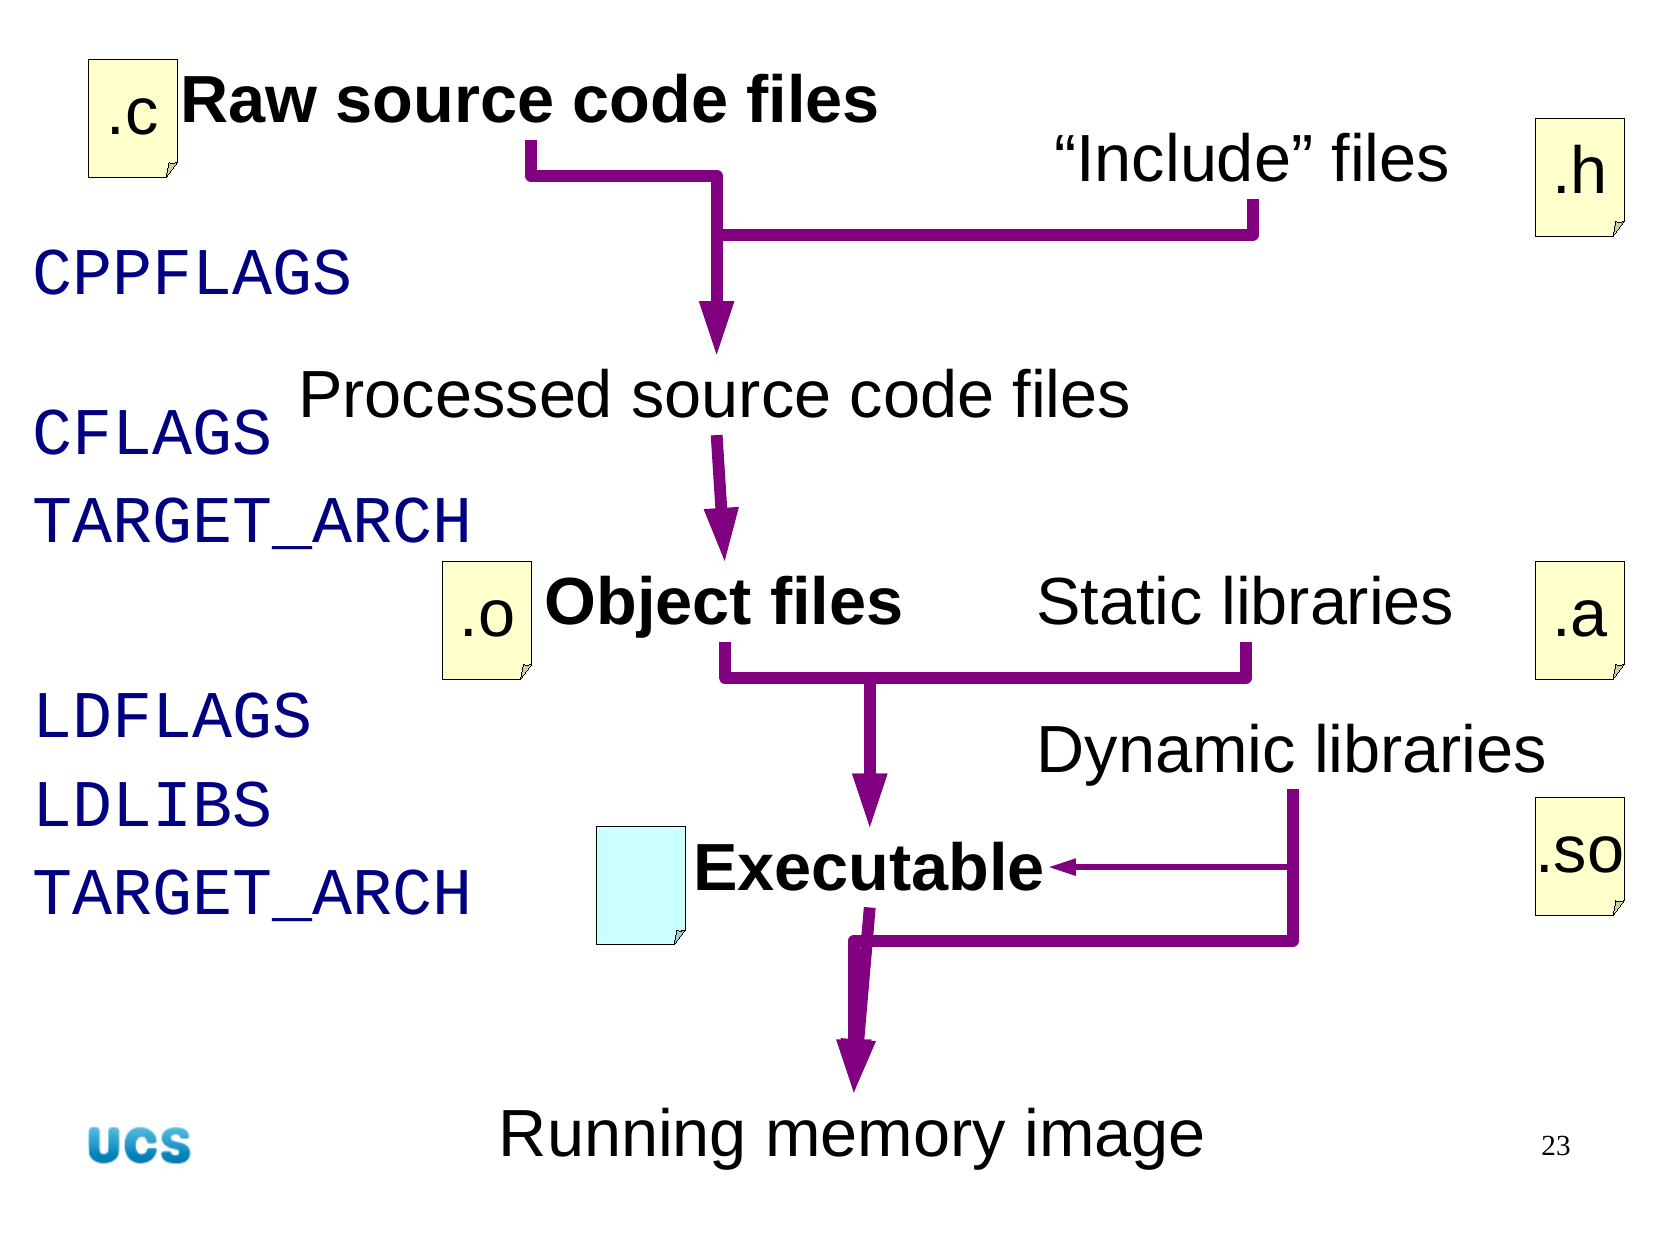

.c
Raw source code files
“Include” files
.h
CPPFLAGS
Processed source code files
CFLAGS
TARGET_ARCH
.o
Object files
Static libraries
.a
LDFLAGS
Dynamic libraries
LDLIBS
.so
Executable
TARGET_ARCH
Running memory image
23